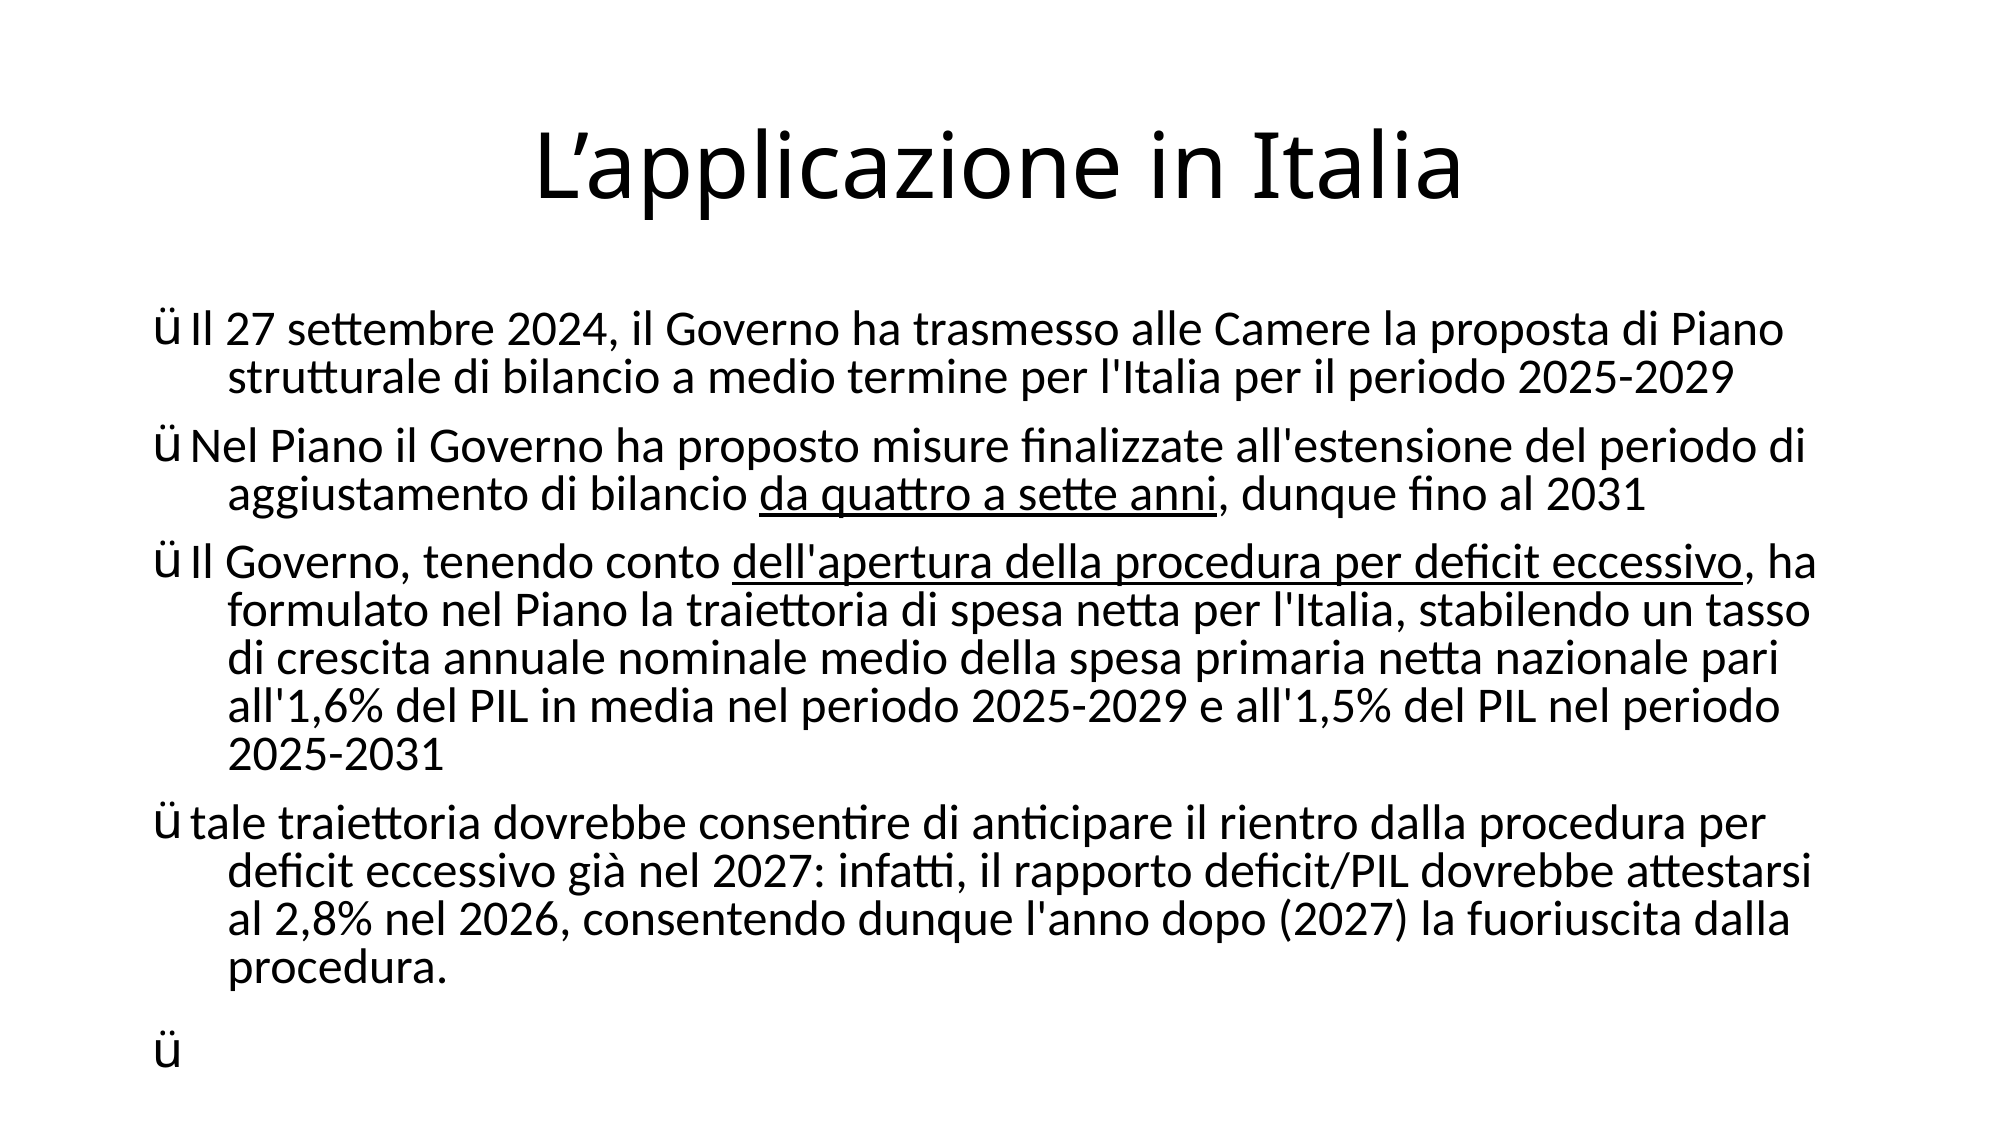

# L’applicazione in Italia
Il 27 settembre 2024, il Governo ha trasmesso alle Camere la proposta di Piano strutturale di bilancio a medio termine per l'Italia per il periodo 2025-2029
Nel Piano il Governo ha proposto misure finalizzate all'estensione del periodo di aggiustamento di bilancio da quattro a sette anni, dunque fino al 2031
Il Governo, tenendo conto dell'apertura della procedura per deficit eccessivo, ha formulato nel Piano la traiettoria di spesa netta per l'Italia, stabilendo un tasso di crescita annuale nominale medio della spesa primaria netta nazionale pari all'1,6% del PIL in media nel periodo 2025-2029 e all'1,5% del PIL nel periodo 2025-2031
tale traiettoria dovrebbe consentire di anticipare il rientro dalla procedura per deficit eccessivo già nel 2027: infatti, il rapporto deficit/PIL dovrebbe attestarsi al 2,8% nel 2026, consentendo dunque l'anno dopo (2027) la fuoriuscita dalla procedura.